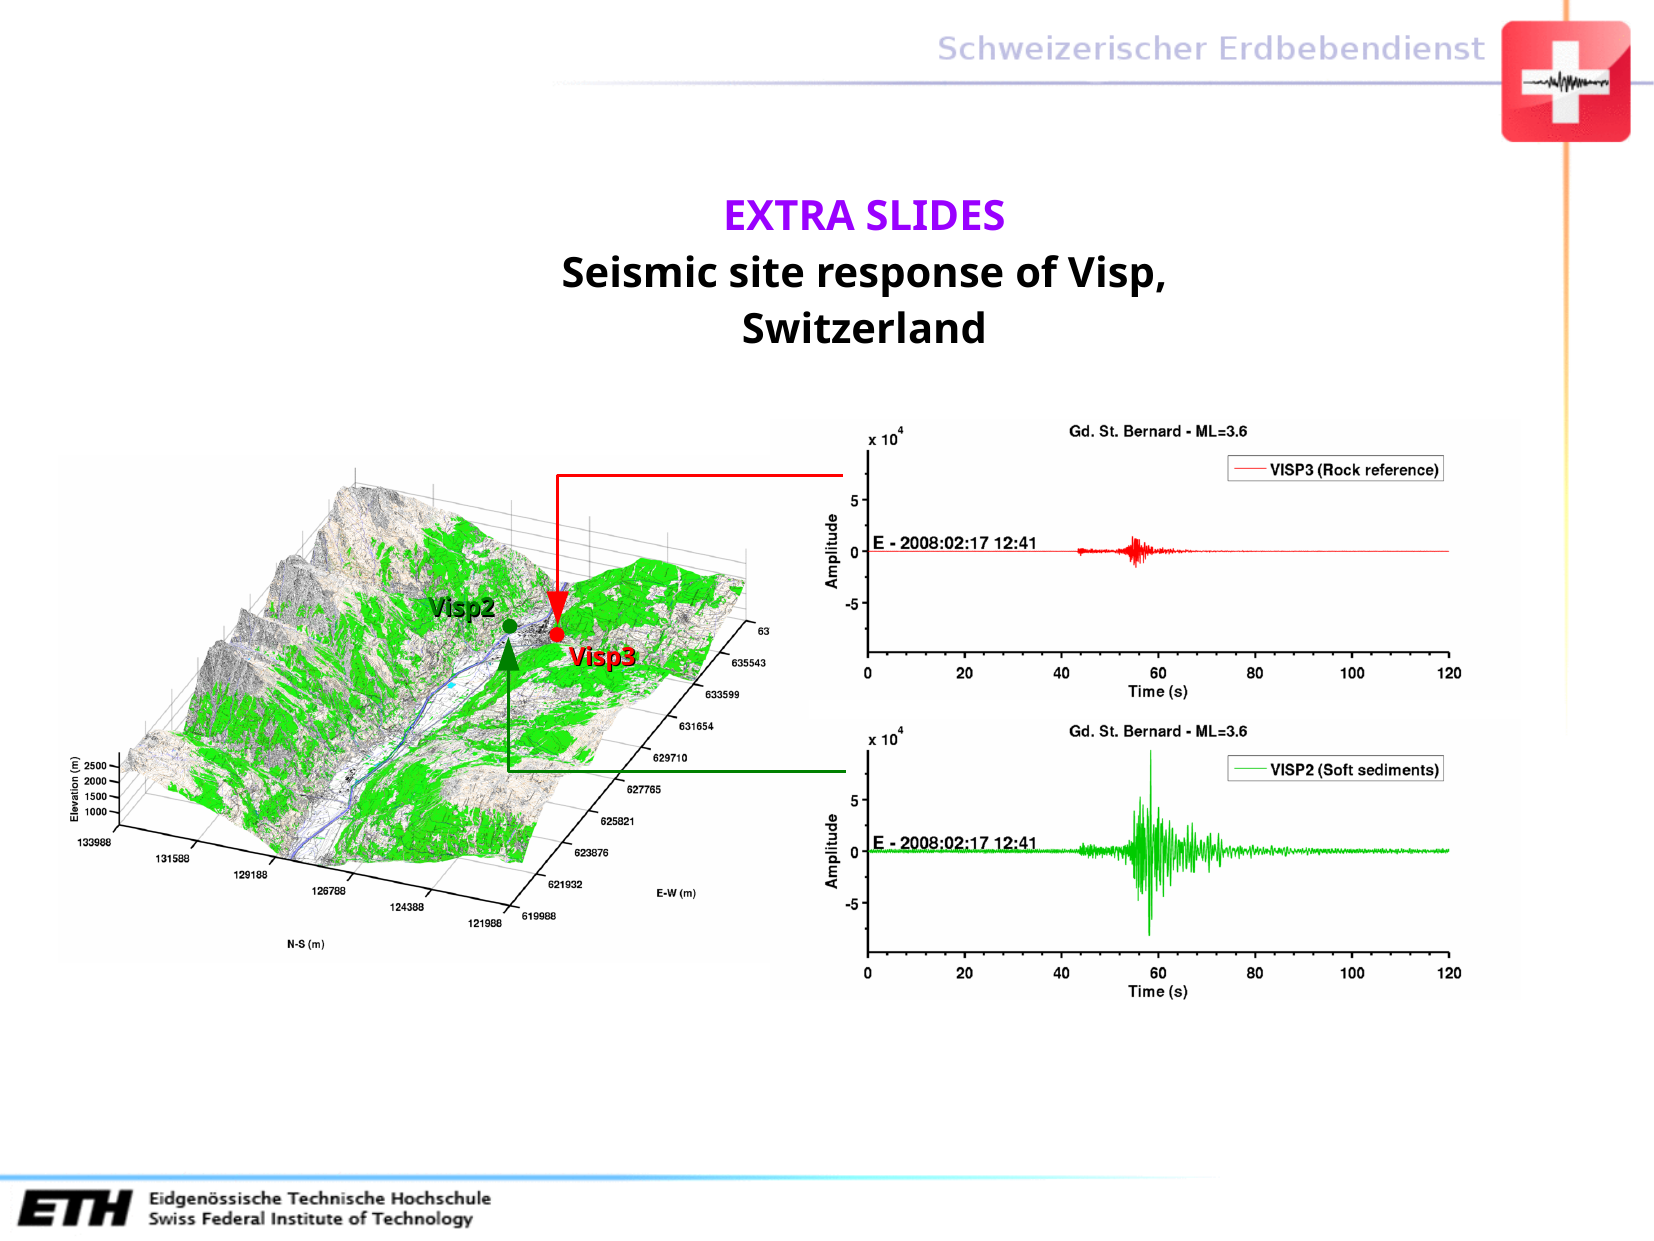

EXTRA SLIDES
Seismic site response of Visp, Switzerland
Visp2
Visp3